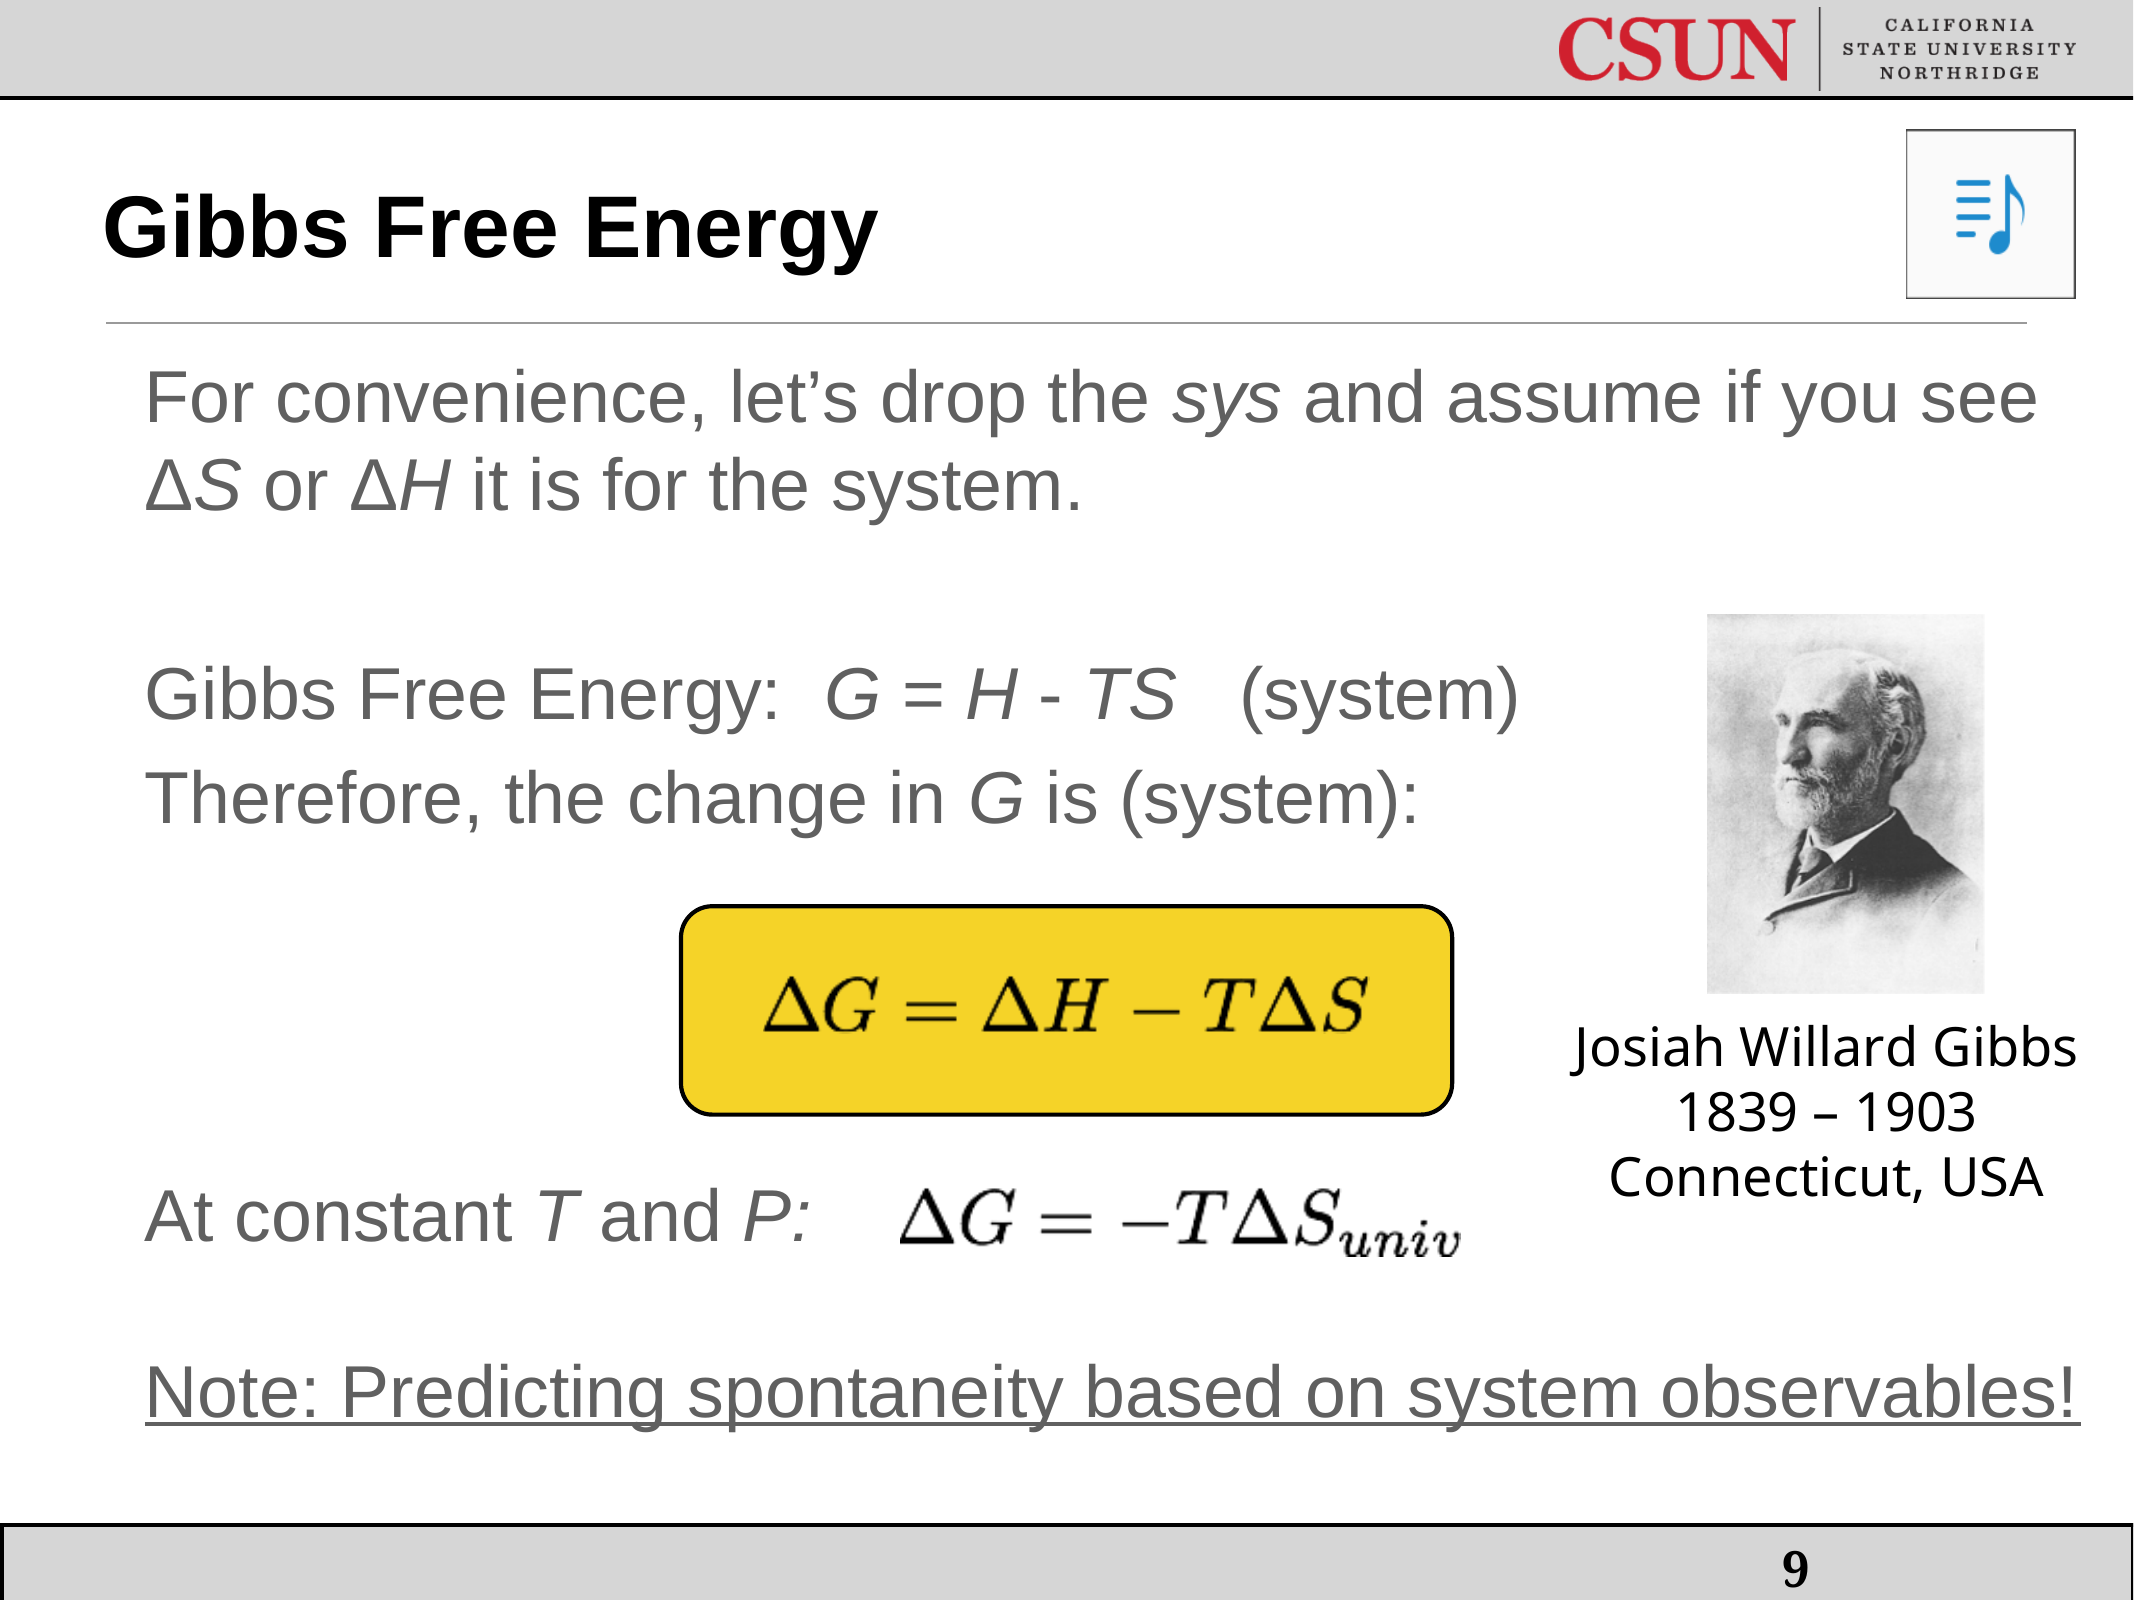

# Gibbs Free Energy
For convenience, let’s drop the sys and assume if you see ΔS or ΔH it is for the system.
Gibbs Free Energy: G = H - TS (system)
Therefore, the change in G is (system):
At constant T and P:
Note: Predicting spontaneity based on system observables!
Josiah Willard Gibbs
1839 – 1903
Connecticut, USA
9